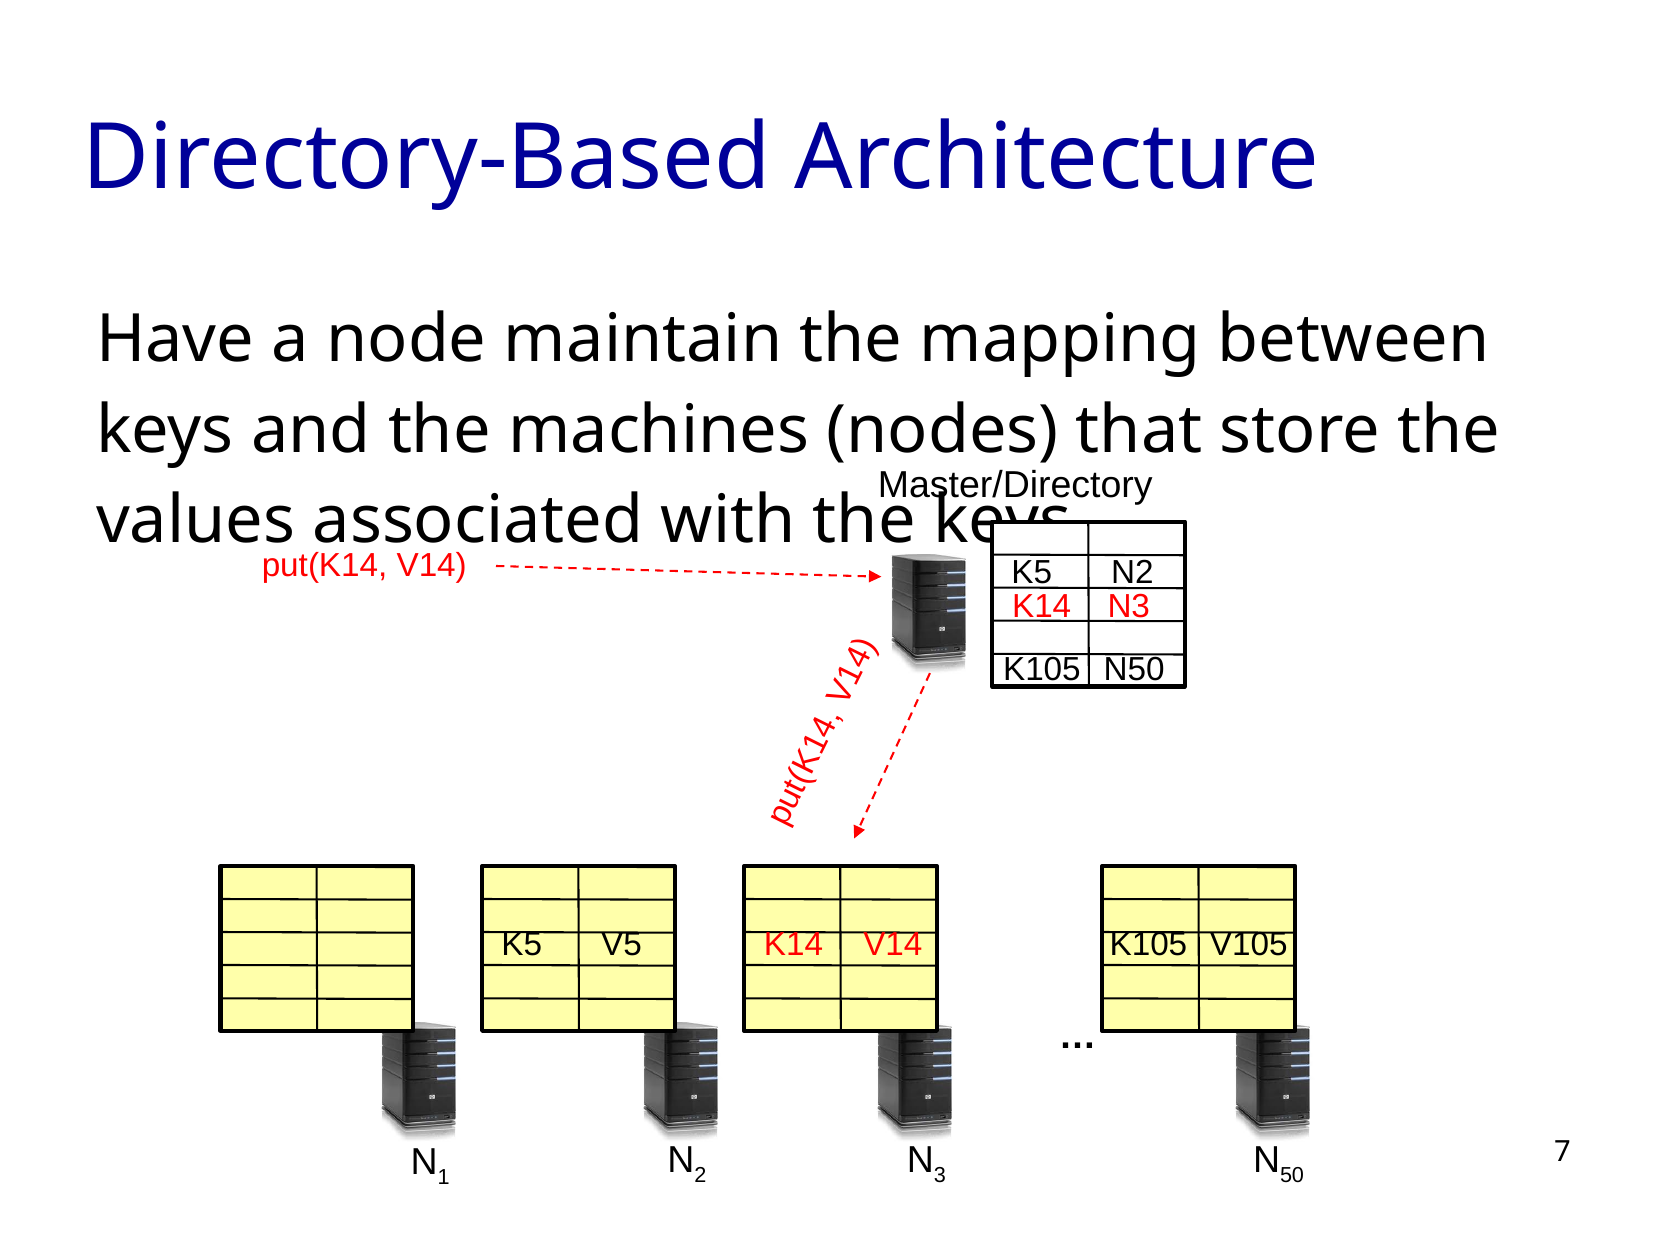

# Directory-Based Architecture
Have a node maintain the mapping between keys and the machines (nodes) that store the values associated with the keys
Master/Directory
put(K14, V14)
K5
N2
K14
N3
put(K14, V14)
K105
N50
K5
V5
K14
V14
K105
V105
…
N2
N3
N50
7
N1